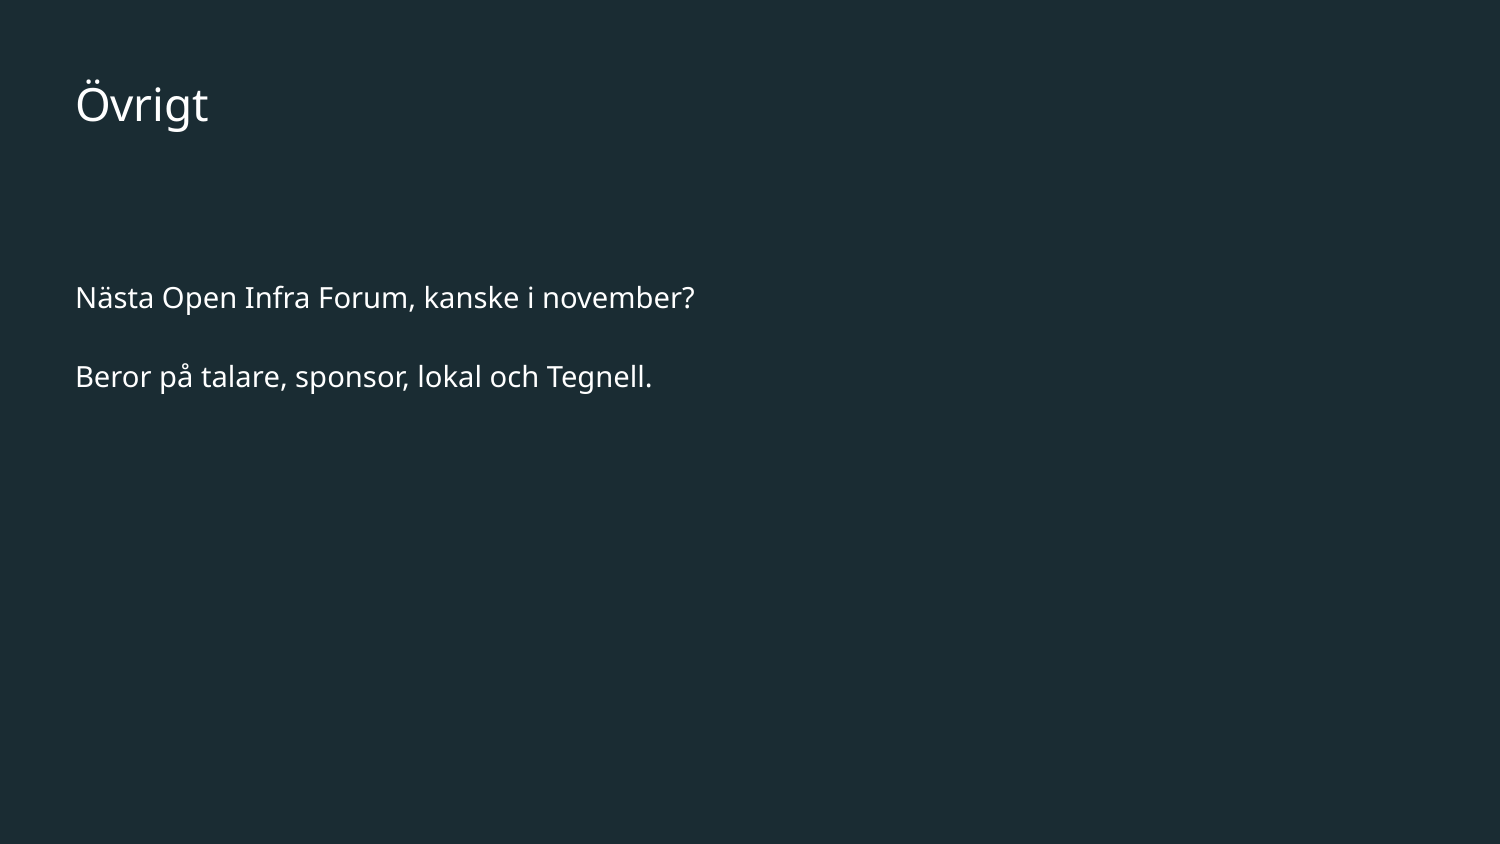

# Övrigt
Nästa Open Infra Forum, kanske i november?
Beror på talare, sponsor, lokal och Tegnell.